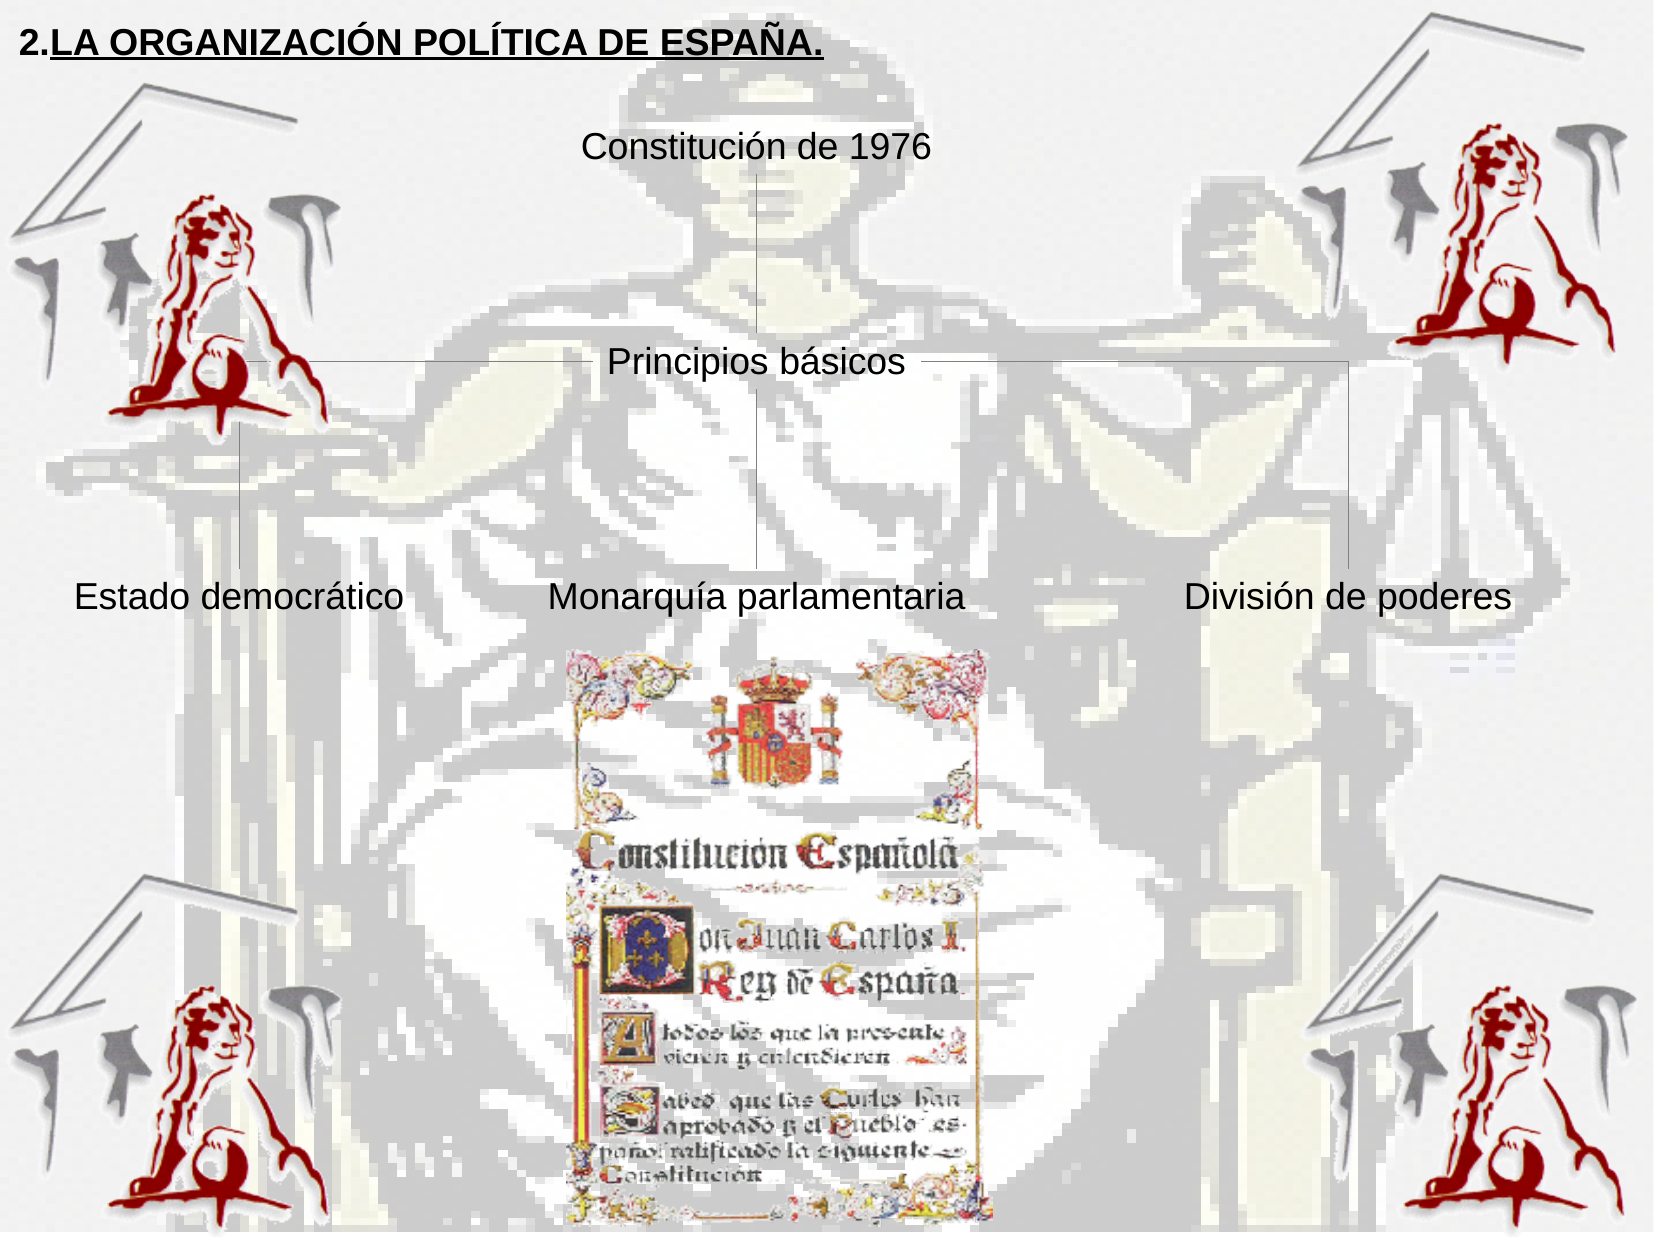

2.LA ORGANIZACIÓN POLÍTICA DE ESPAÑA.
Constitución de 1976
Principios básicos
Estado democrático
Monarquía parlamentaria
División de poderes